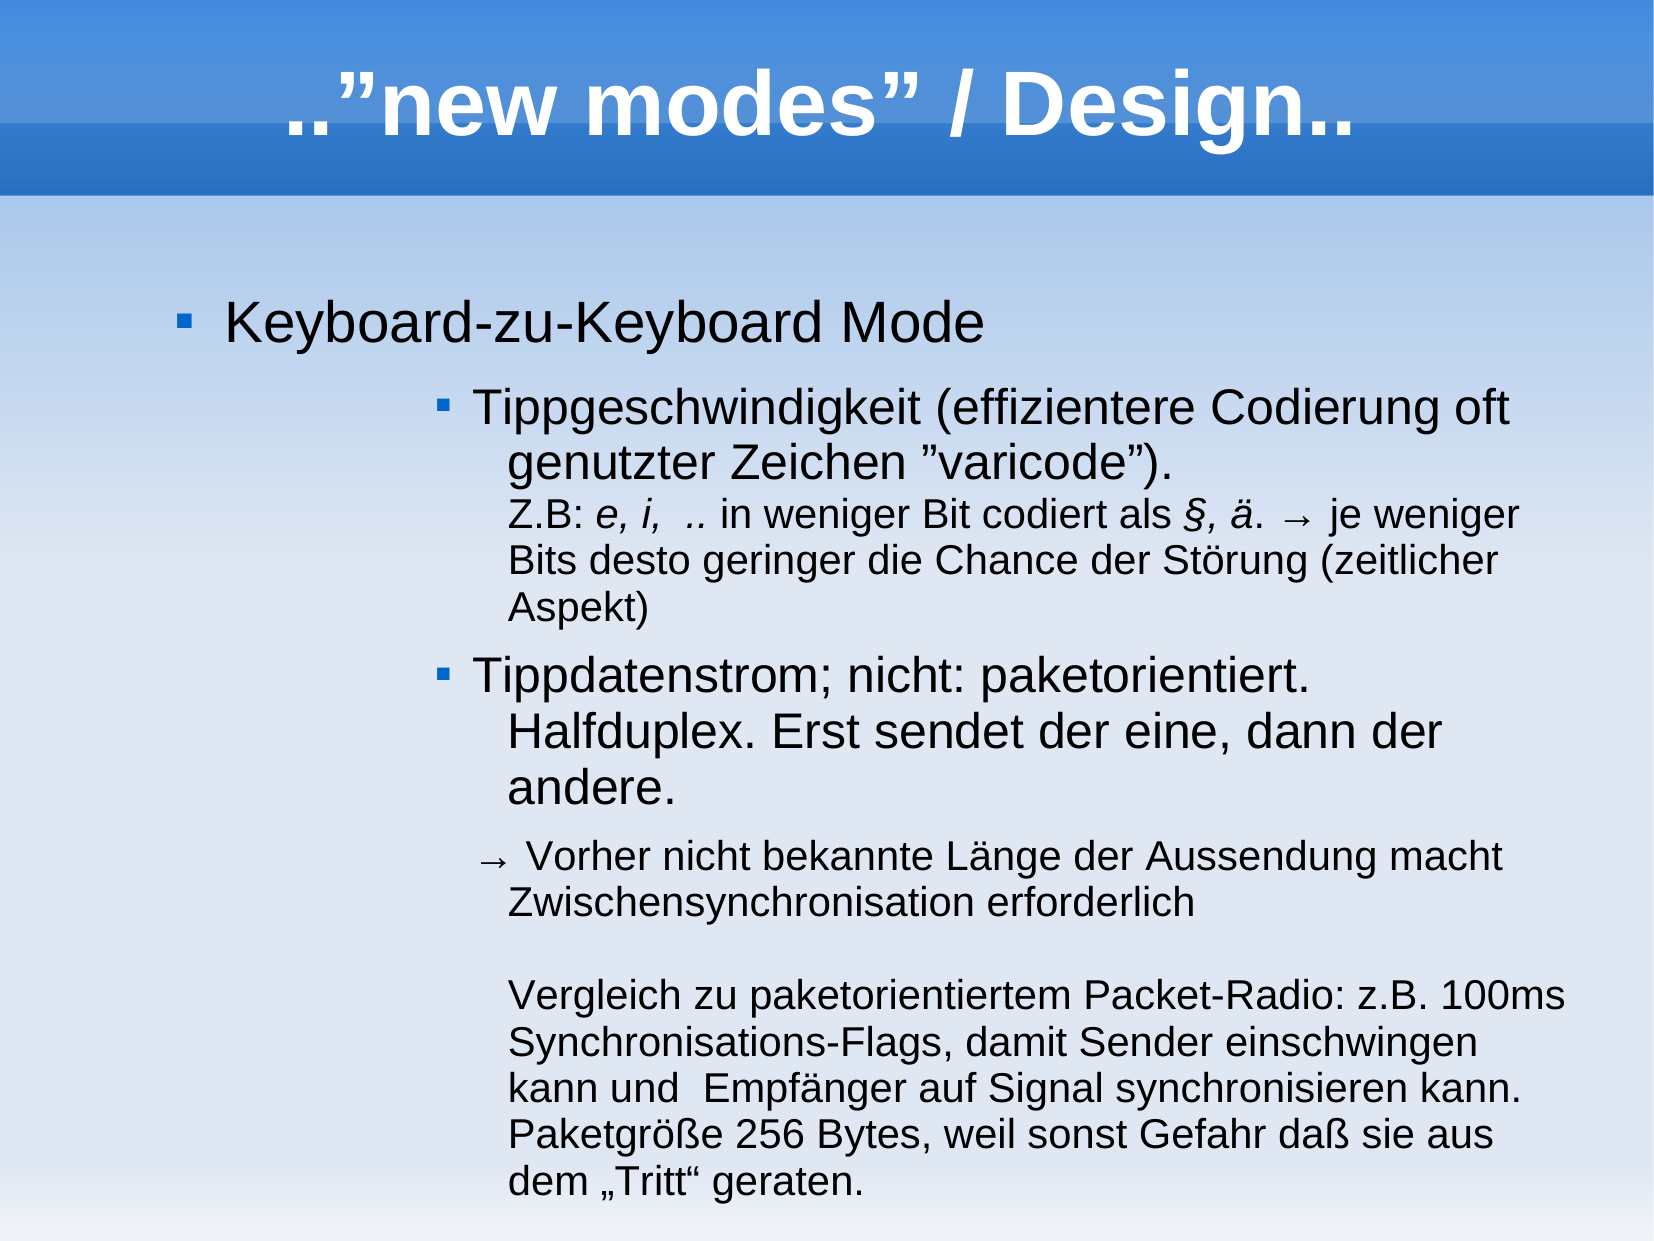

# ..”new modes” / Design..
Keyboard-zu-Keyboard Mode
Tippgeschwindigkeit (effizientere Codierung oft genutzter Zeichen ”varicode”).
Z.B: e, i, .. in weniger Bit codiert als §, ä. → je weniger Bits desto geringer die Chance der Störung (zeitlicher Aspekt)
Tippdatenstrom; nicht: paketorientiert. Halfduplex. Erst sendet der eine, dann der andere.
→ Vorher nicht bekannte Länge der Aussendung macht Zwischensynchronisation erforderlich
Vergleich zu paketorientiertem Packet-Radio: z.B. 100ms Synchronisations-Flags, damit Sender einschwingen kann und Empfänger auf Signal synchronisieren kann. Paketgröße 256 Bytes, weil sonst Gefahr daß sie aus dem „Tritt“ geraten.